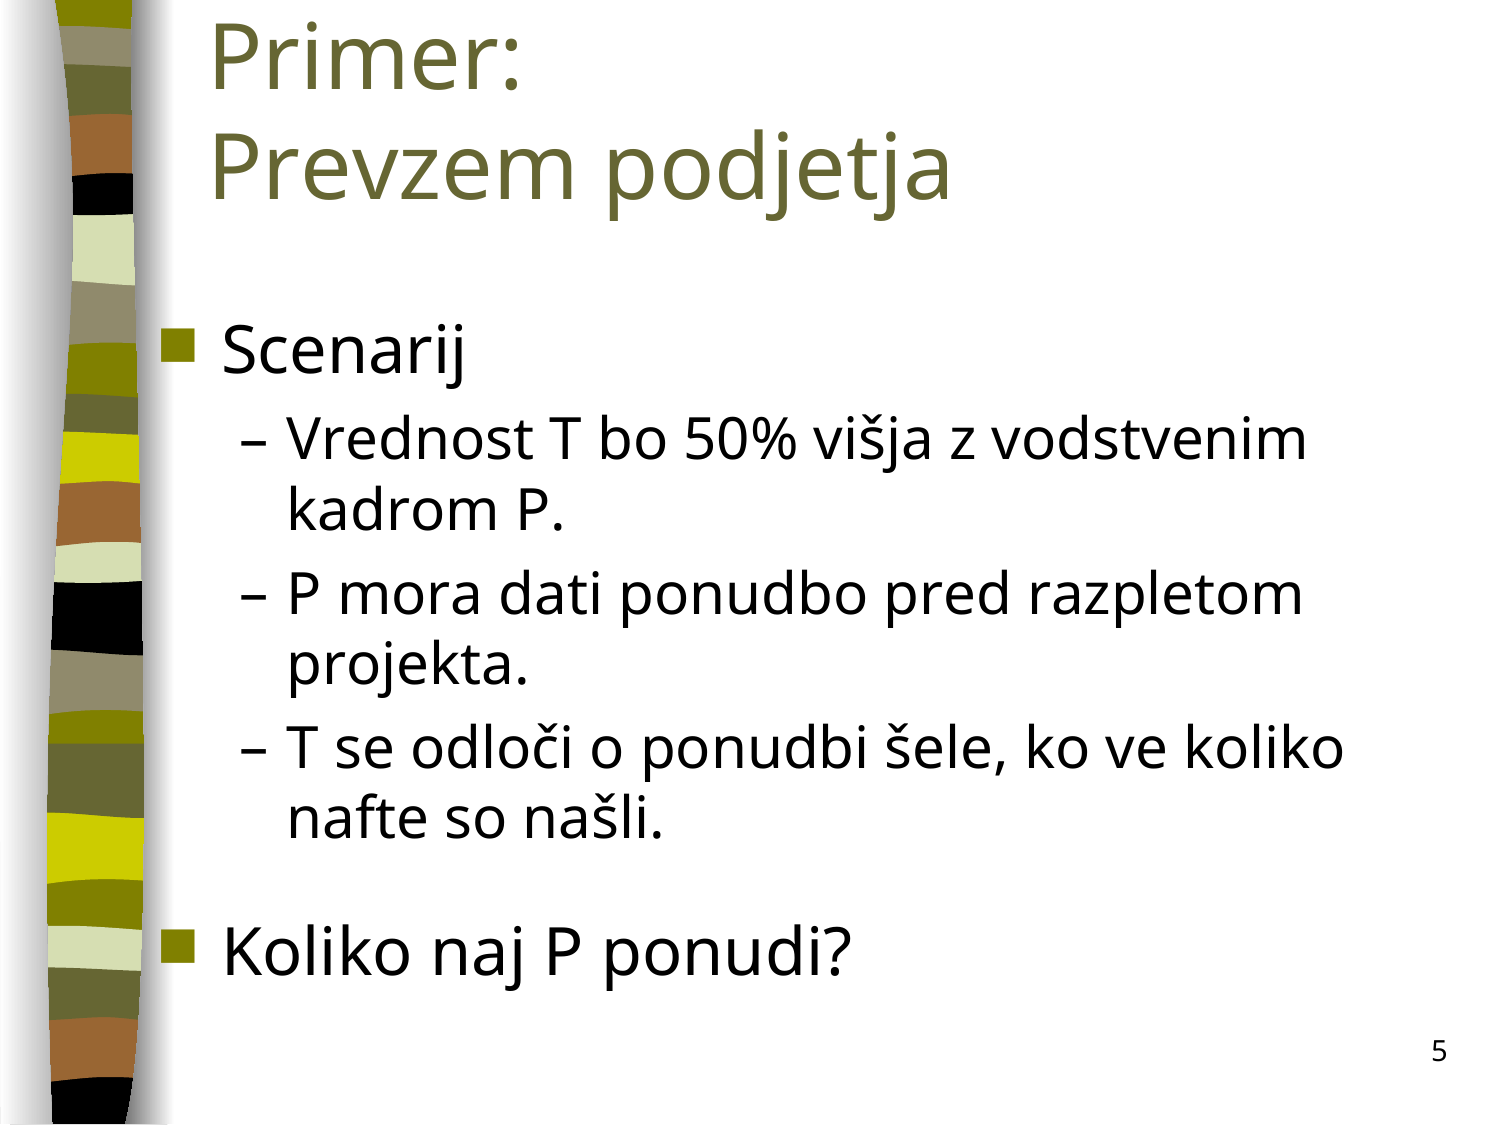

Primer:
Prevzem podjetja
# Scenarij
Vrednost T bo 50% višja z vodstvenim kadrom P.
P mora dati ponudbo pred razpletom projekta.
T se odloči o ponudbi šele, ko ve koliko nafte so našli.
Koliko naj P ponudi?